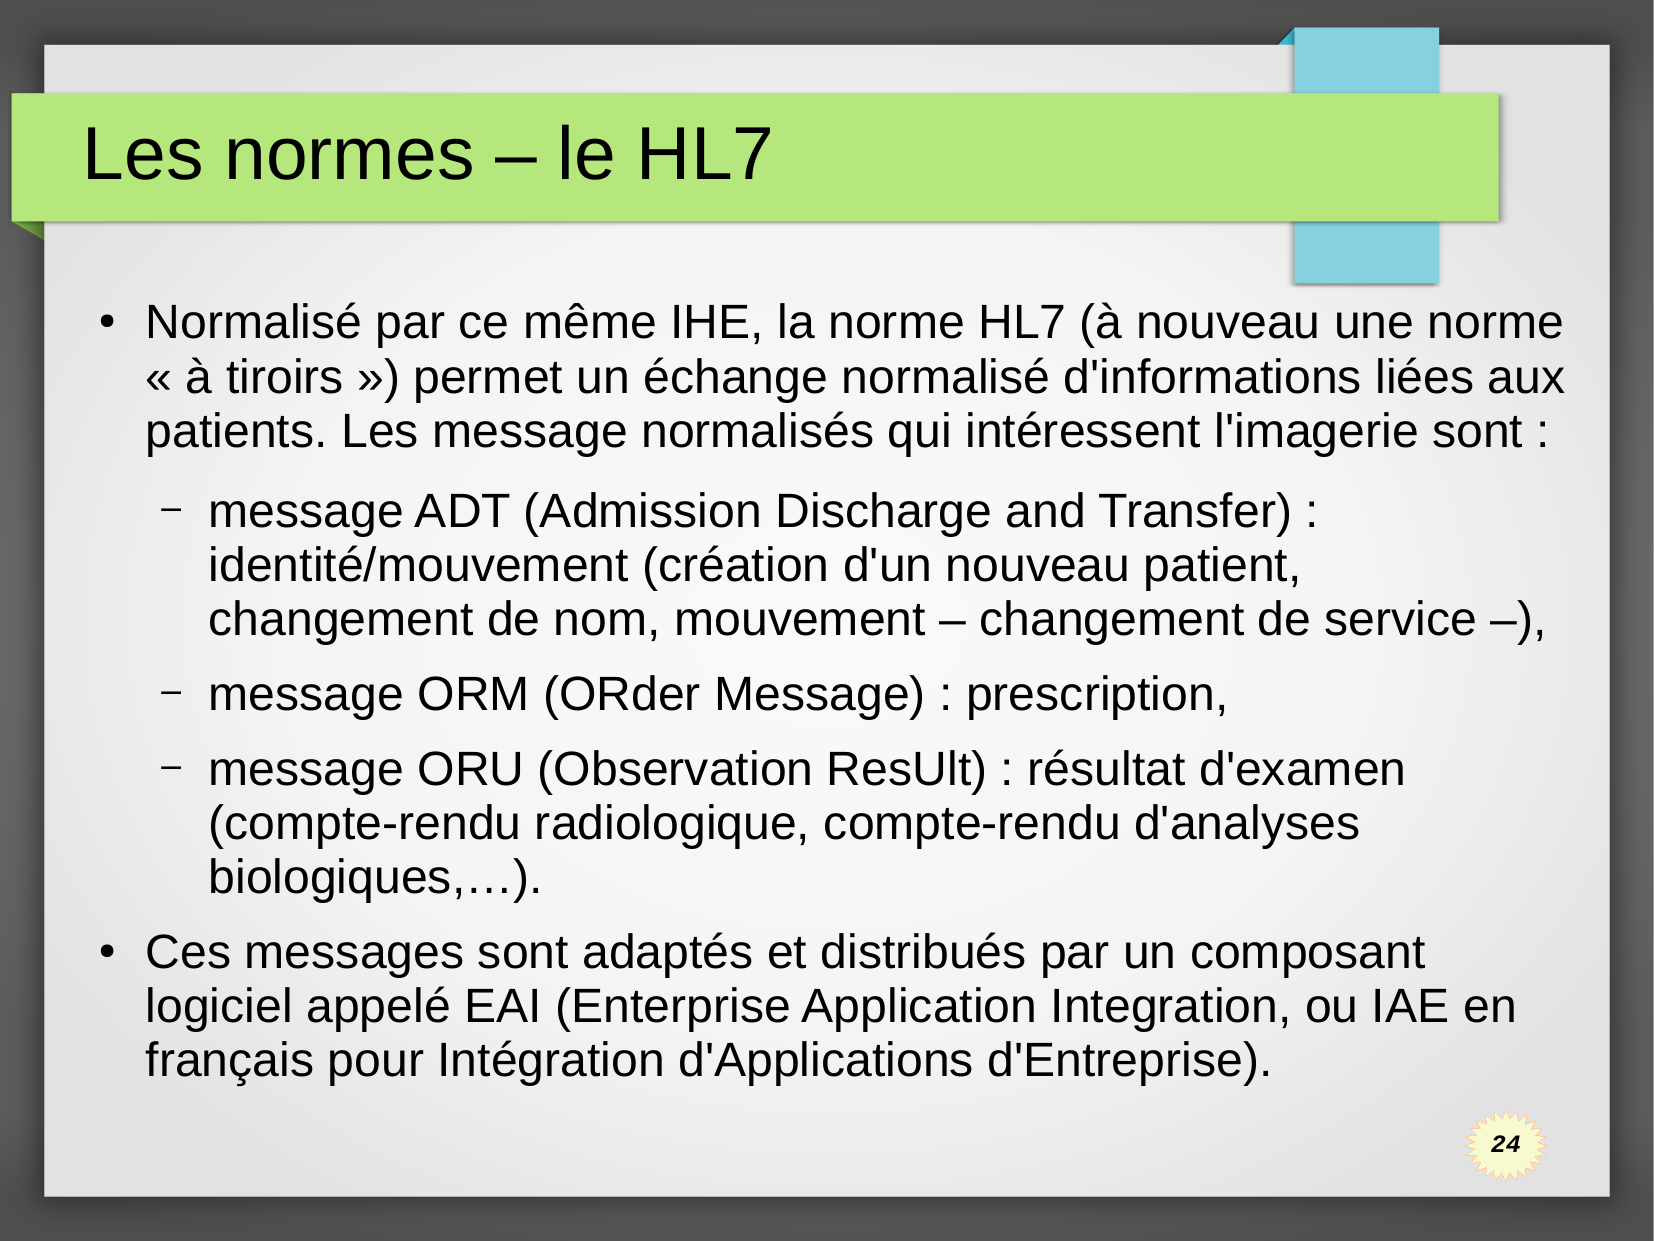

# Les normes – le HL7
Normalisé par ce même IHE, la norme HL7 (à nouveau une norme « à tiroirs ») permet un échange normalisé d'informations liées aux patients. Les message normalisés qui intéressent l'imagerie sont :
message ADT (Admission Discharge and Transfer) : identité/mouvement (création d'un nouveau patient, changement de nom, mouvement – changement de service –),
message ORM (ORder Message) : prescription,
message ORU (Observation ResUlt) : résultat d'examen (compte-rendu radiologique, compte-rendu d'analyses biologiques,…).
Ces messages sont adaptés et distribués par un composant logiciel appelé EAI (Enterprise Application Integration, ou IAE en français pour Intégration d'Applications d'Entreprise).